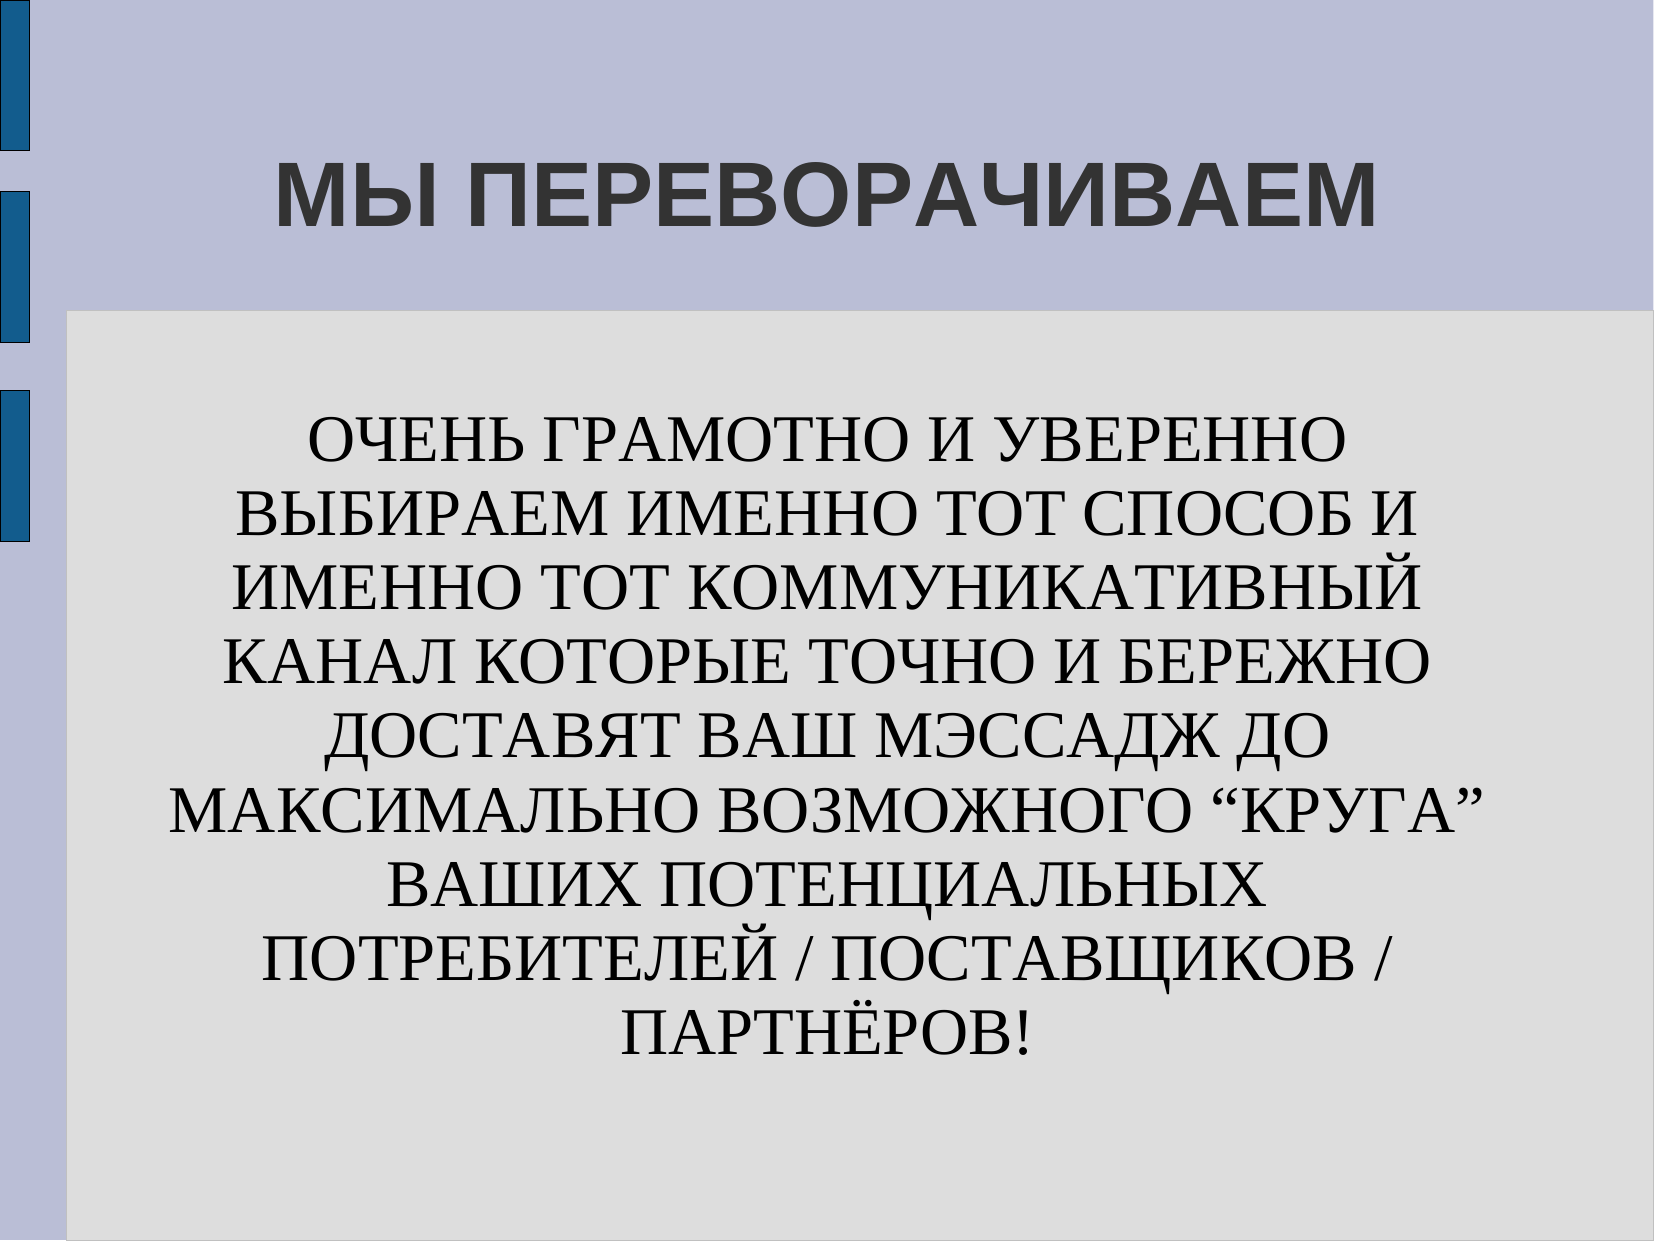

# МЫ ПЕРЕВОРАЧИВАЕМ
ОЧЕНЬ ГРАМОТНО И УВЕРЕННО
ВЫБИРАЕМ ИМЕННО ТОТ СПОСОБ И ИМЕННО ТОТ КОММУНИКАТИВНЫЙ КАНАЛ КОТОРЫЕ ТОЧНО И БЕРЕЖНО ДОСТАВЯТ ВАШ МЭССАДЖ ДО МАКСИМАЛЬНО ВОЗМОЖНОГО “КРУГА” ВАШИХ ПОТЕНЦИАЛЬНЫХ ПОТРЕБИТЕЛЕЙ / ПОСТАВЩИКОВ / ПАРТНЁРОВ!